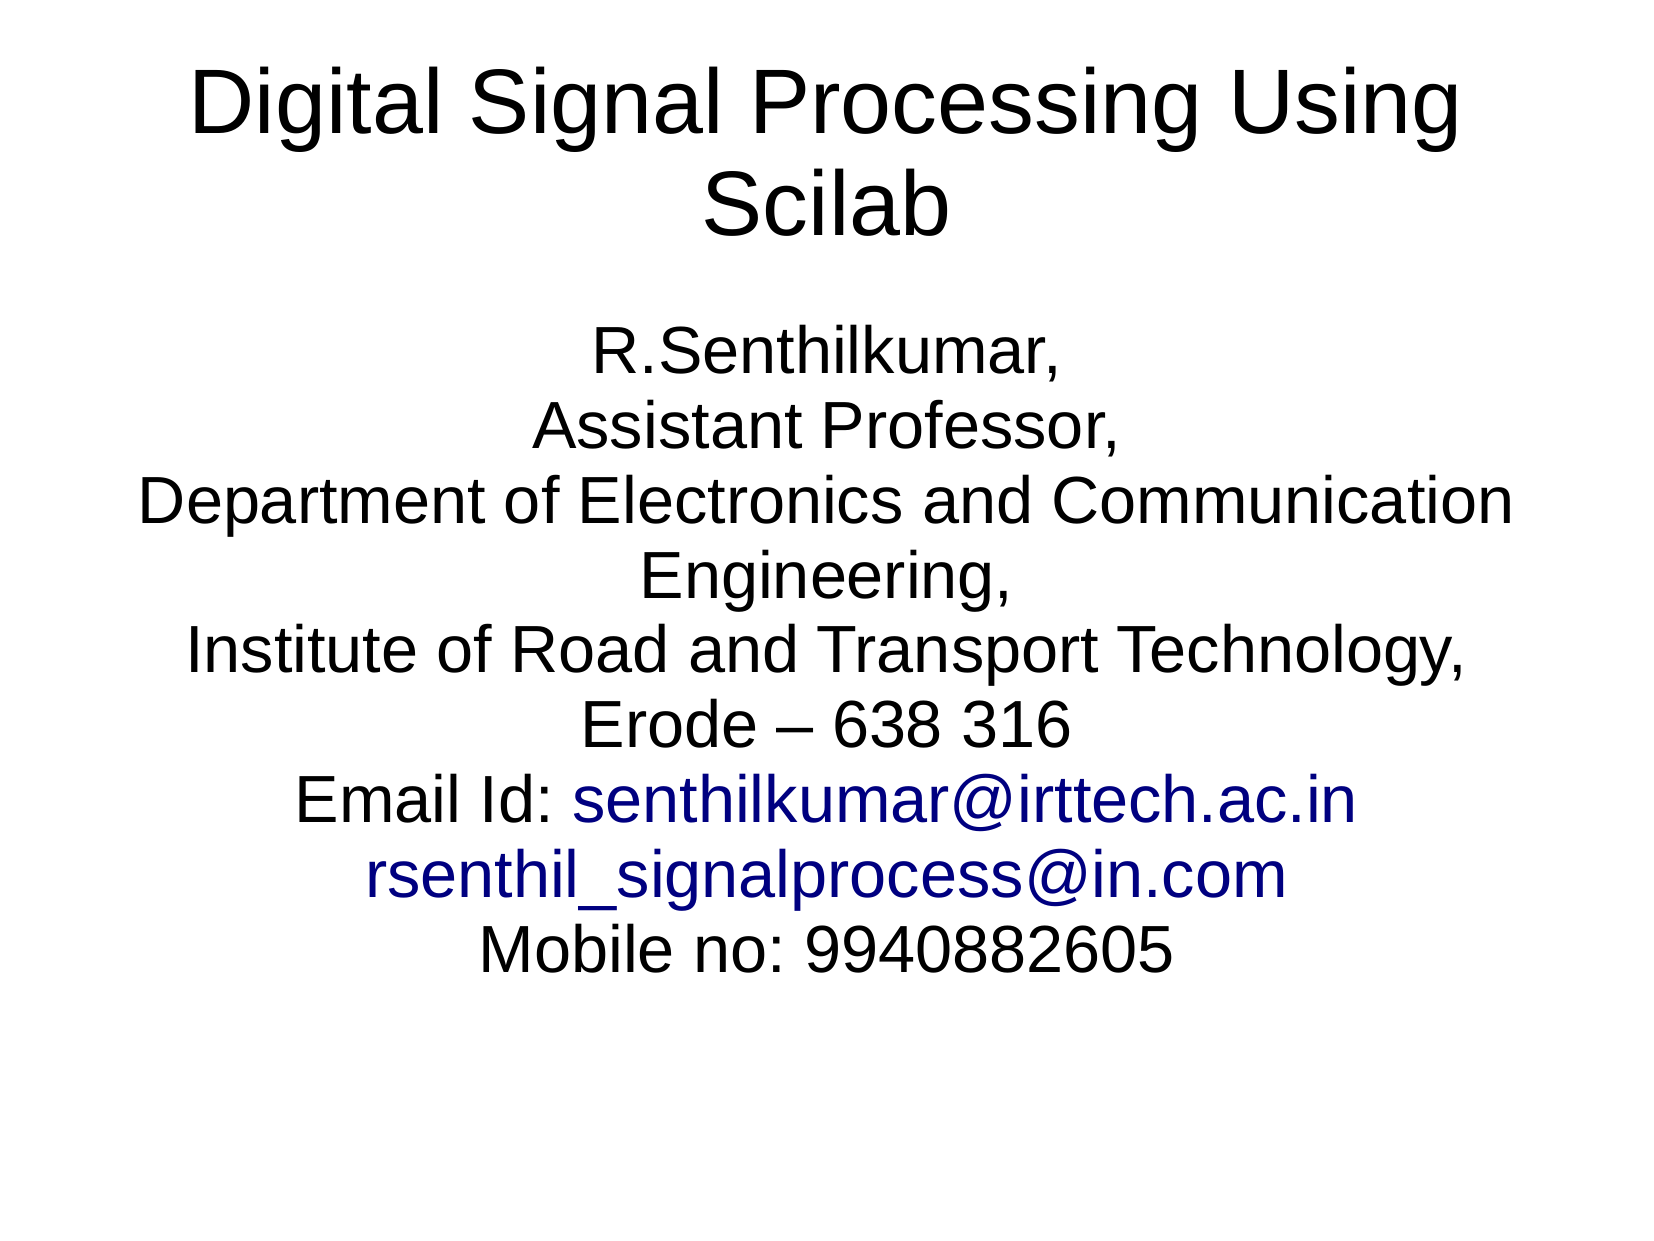

# Digital Signal Processing Using Scilab
R.Senthilkumar,
Assistant Professor,
Department of Electronics and Communication Engineering,
Institute of Road and Transport Technology,
Erode – 638 316
Email Id: senthilkumar@irttech.ac.in
rsenthil_signalprocess@in.com
Mobile no: 9940882605